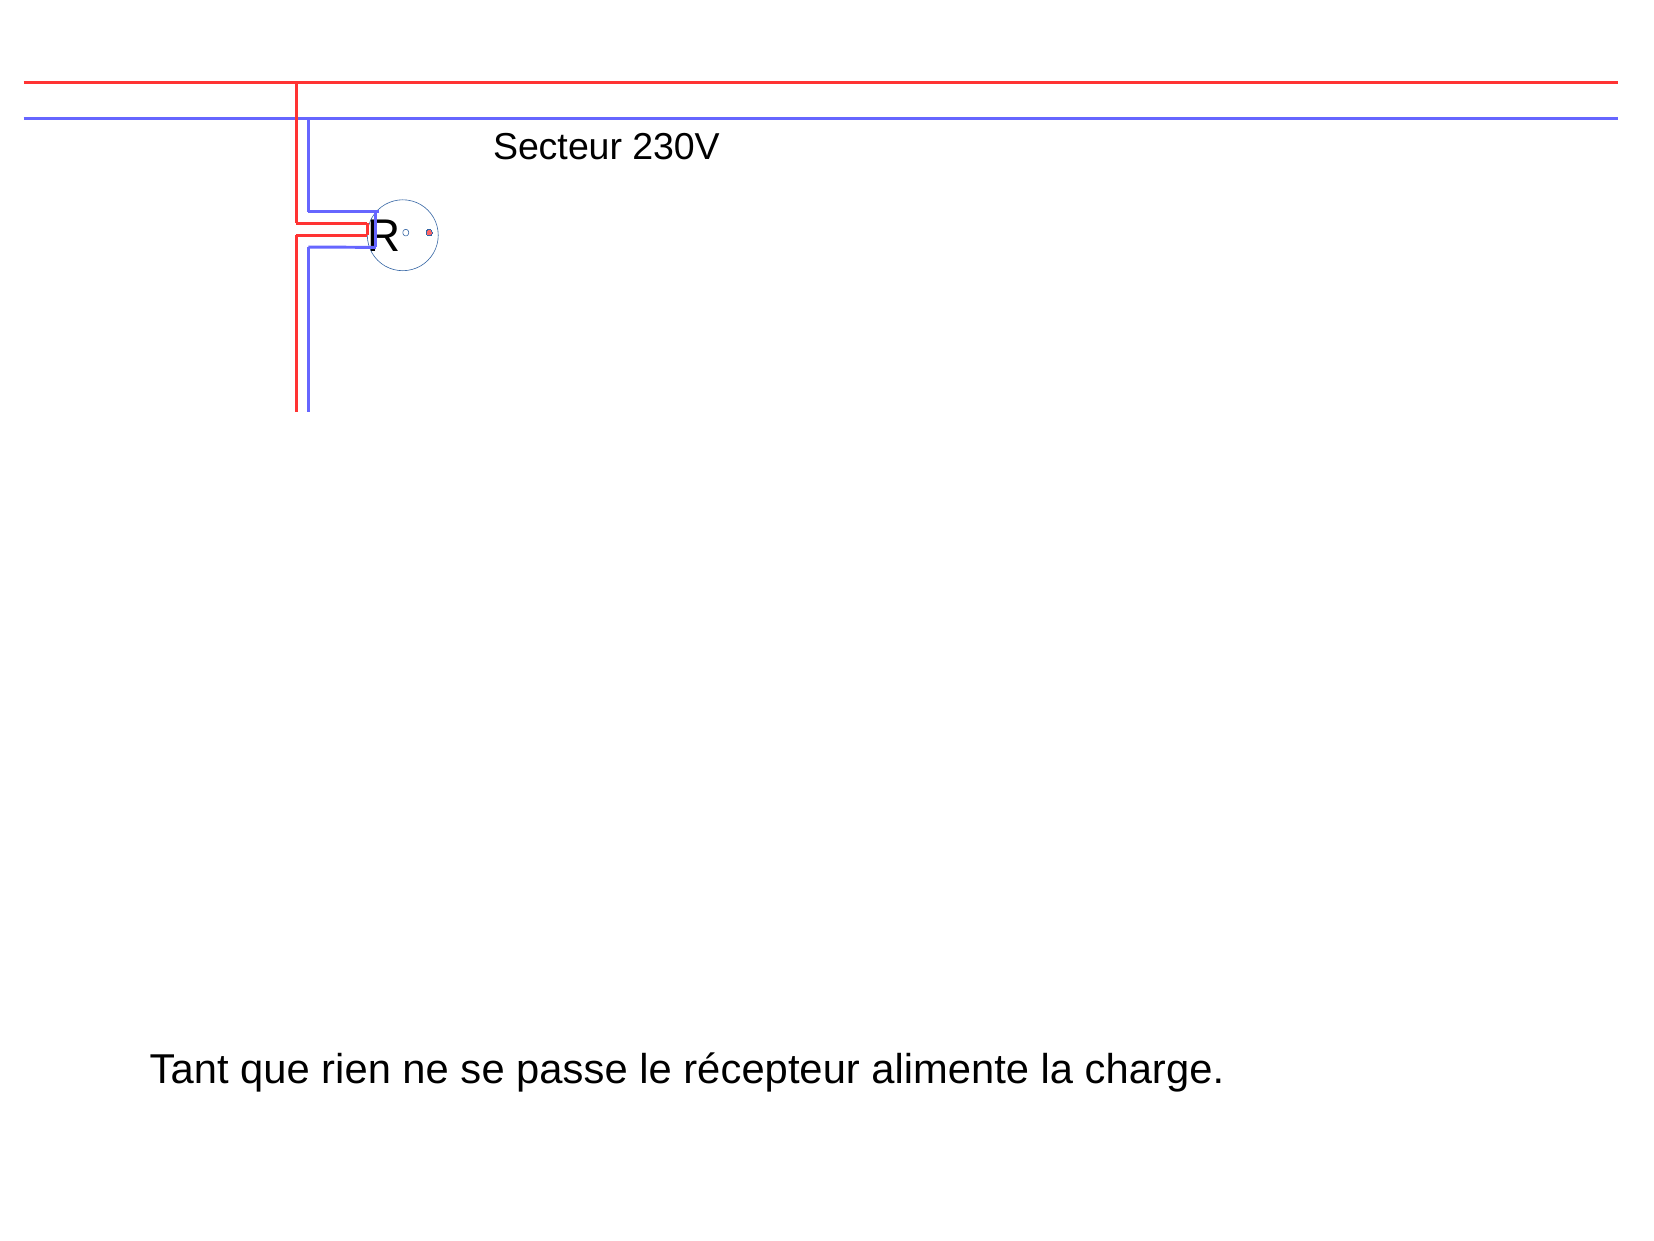

Secteur 230V
R
Tant que rien ne se passe le récepteur alimente la charge.